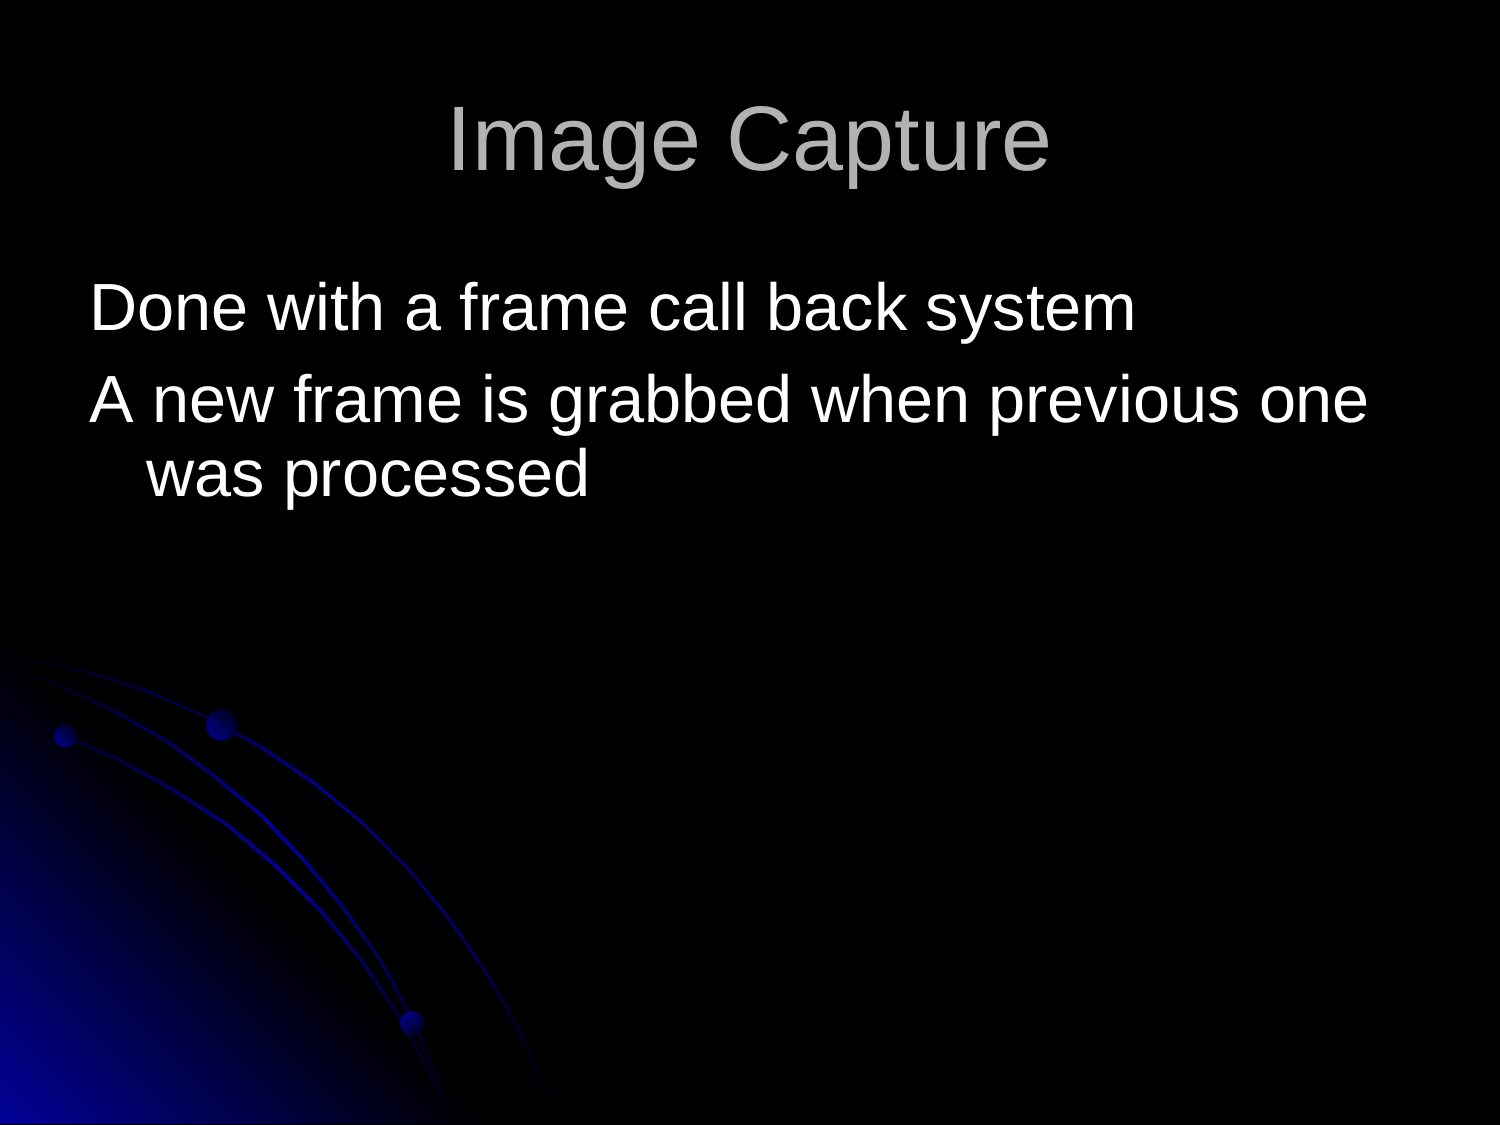

# Image Capture
Done with a frame call back system
A new frame is grabbed when previous one was processed